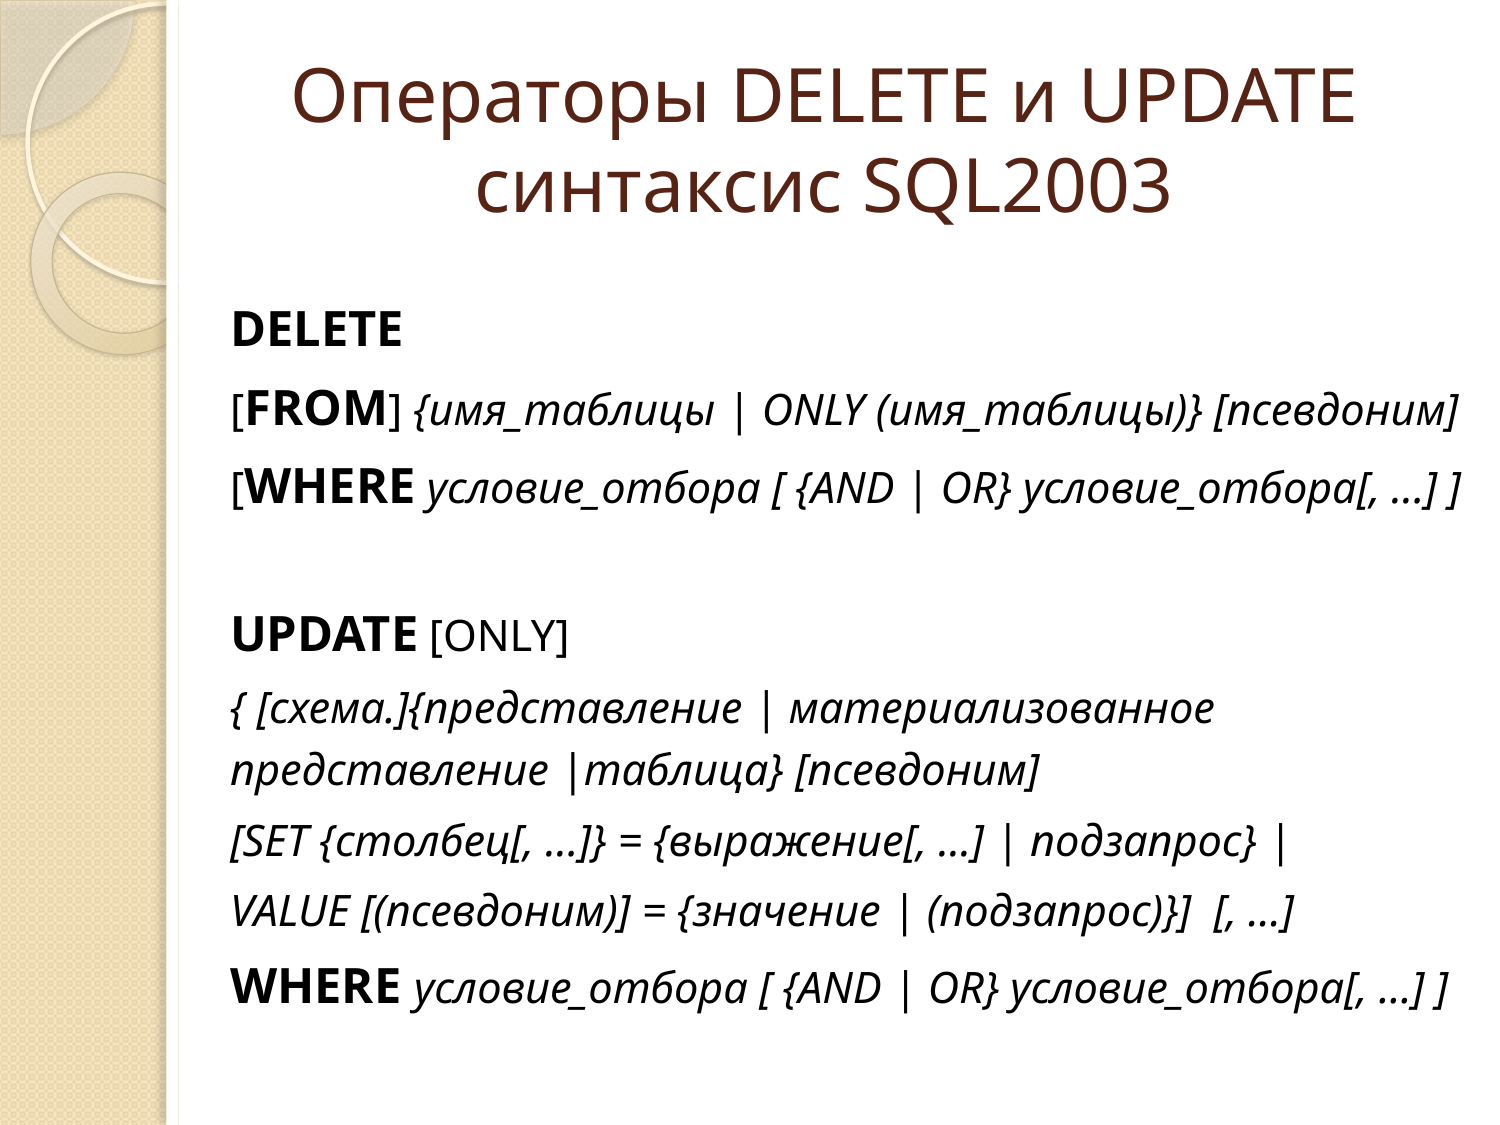

Операторы DELETE и UPDATE
 синтаксис SQL2003
# DELETE
[FROM] {имя_таблицы | ONLY (имя_таблицы)} [псевдоним]
[WHERE условие_отбора [ {AND | OR} условие_отбора[, ...] ]
UPDATE [ONLY]
{ [схема.]{представление | материализованное представление |таблица} [псевдоним]
[SET {столбец[, ...]} = {выражение[, ...] | подзапрос} |
VALUE [(псевдоним)] = {значение | (подзапрос)}] [, ...]
WHERE условие_отбора [ {AND | OR} условие_отбора[, ...] ]